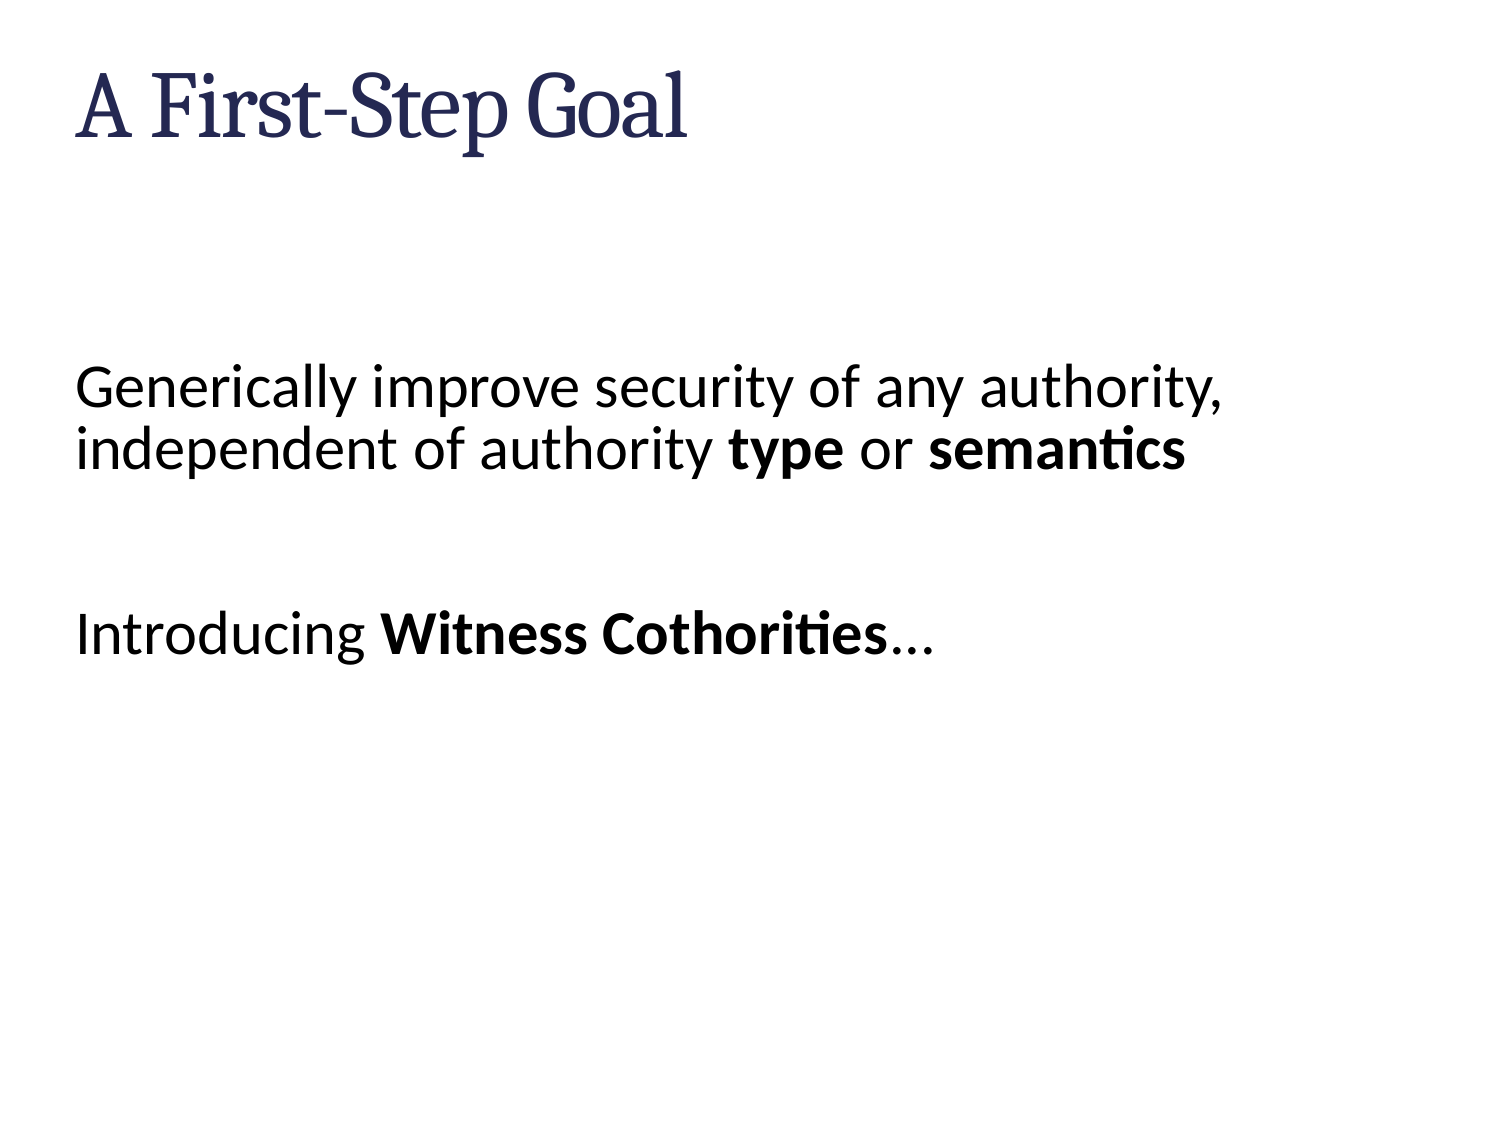

# A First-Step Goal
Generically improve security of any authority,
independent of authority type or semantics
Introducing Witness Cothorities...